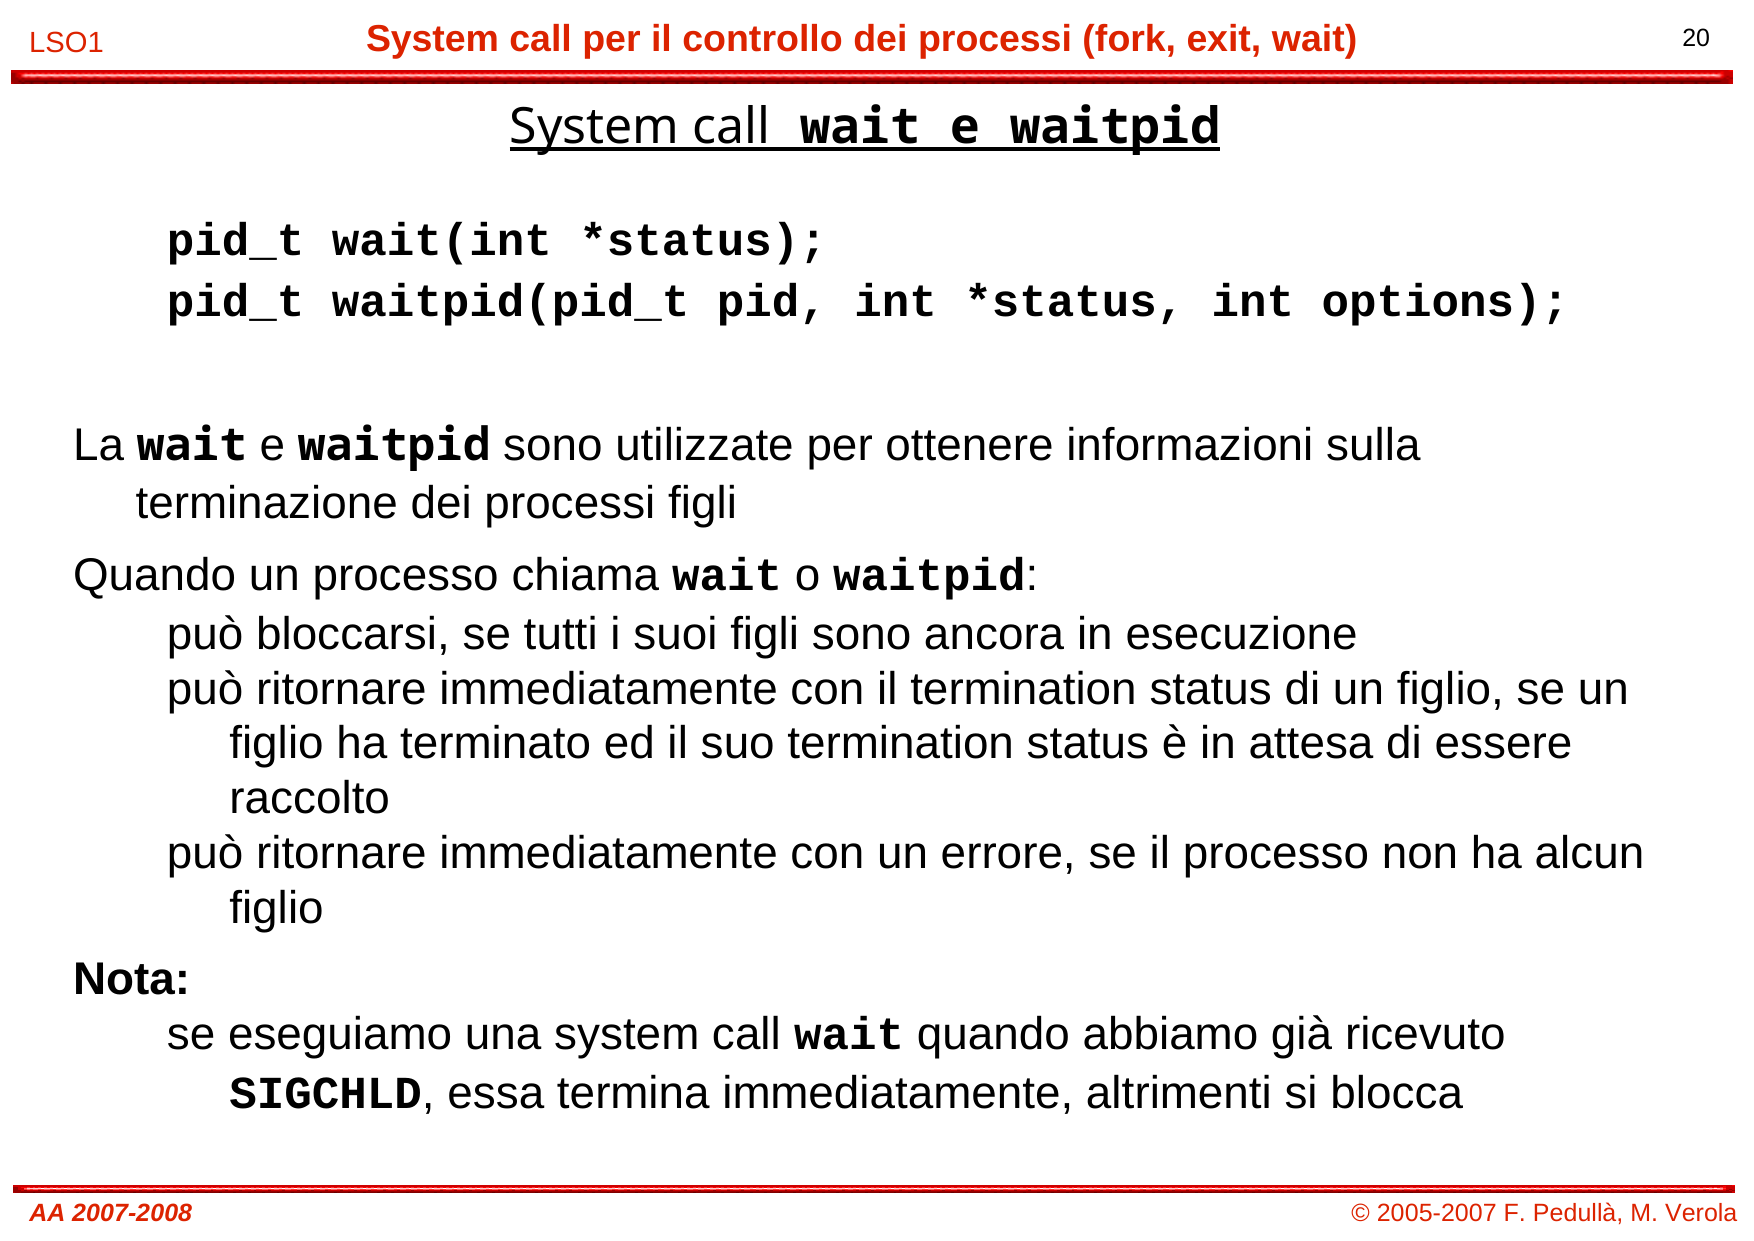

System call wait e waitpid
# pid_t wait(int *status);
pid_t waitpid(pid_t pid, int *status, int options);
La wait e waitpid sono utilizzate per ottenere informazioni sulla terminazione dei processi figli
Quando un processo chiama wait o waitpid:
può bloccarsi, se tutti i suoi figli sono ancora in esecuzione
può ritornare immediatamente con il termination status di un figlio, se un figlio ha terminato ed il suo termination status è in attesa di essere raccolto
può ritornare immediatamente con un errore, se il processo non ha alcun figlio
Nota:
se eseguiamo una system call wait quando abbiamo già ricevuto SIGCHLD, essa termina immediatamente, altrimenti si blocca